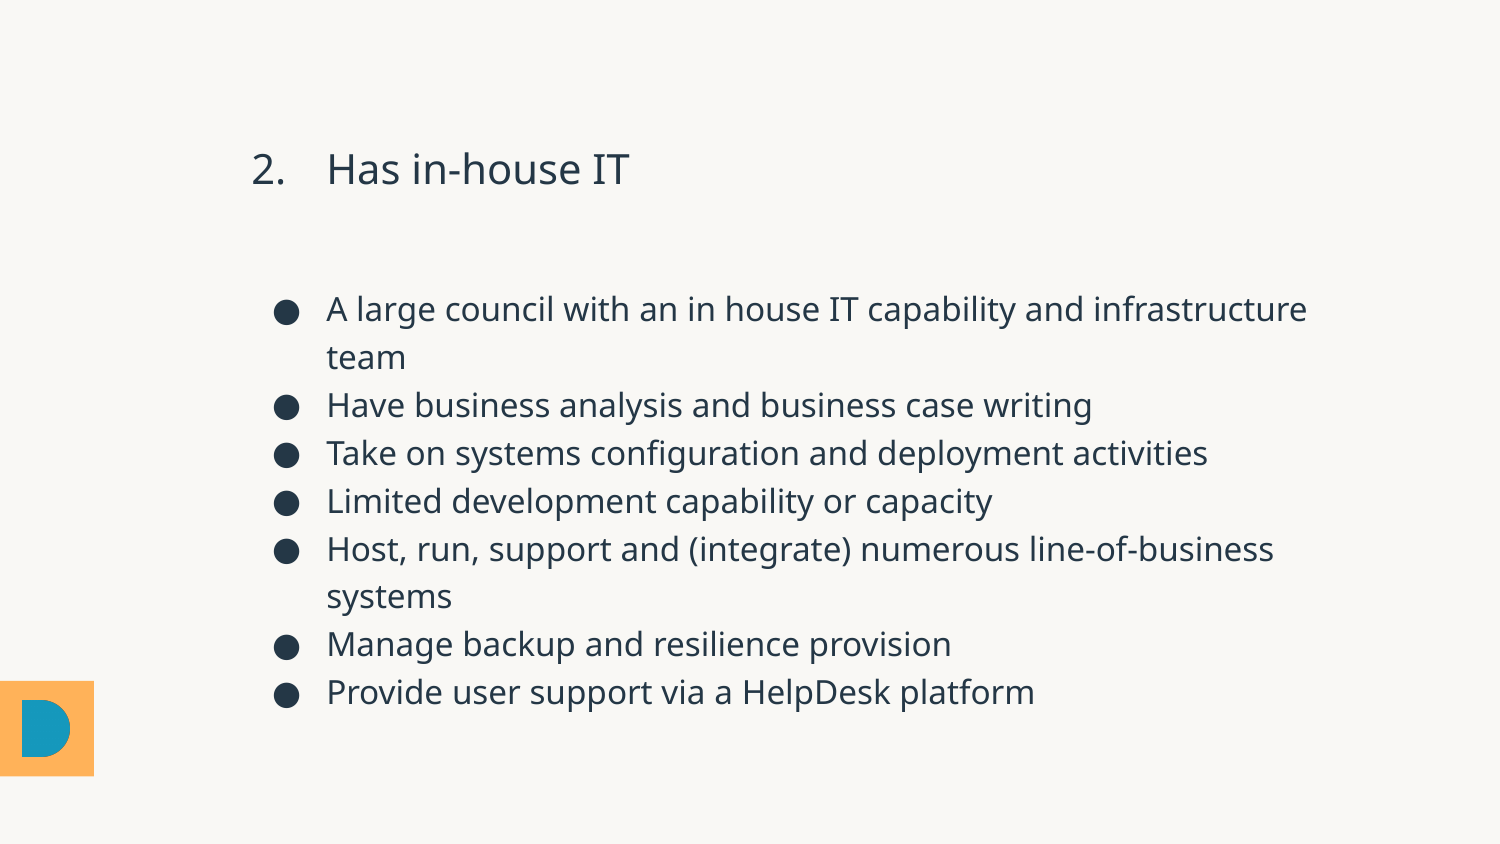

2.	Has in-house IT
# A large council with an in house IT capability and infrastructure team
Have business analysis and business case writing
Take on systems configuration and deployment activities
Limited development capability or capacity
Host, run, support and (integrate) numerous line-of-business systems
Manage backup and resilience provision
Provide user support via a HelpDesk platform